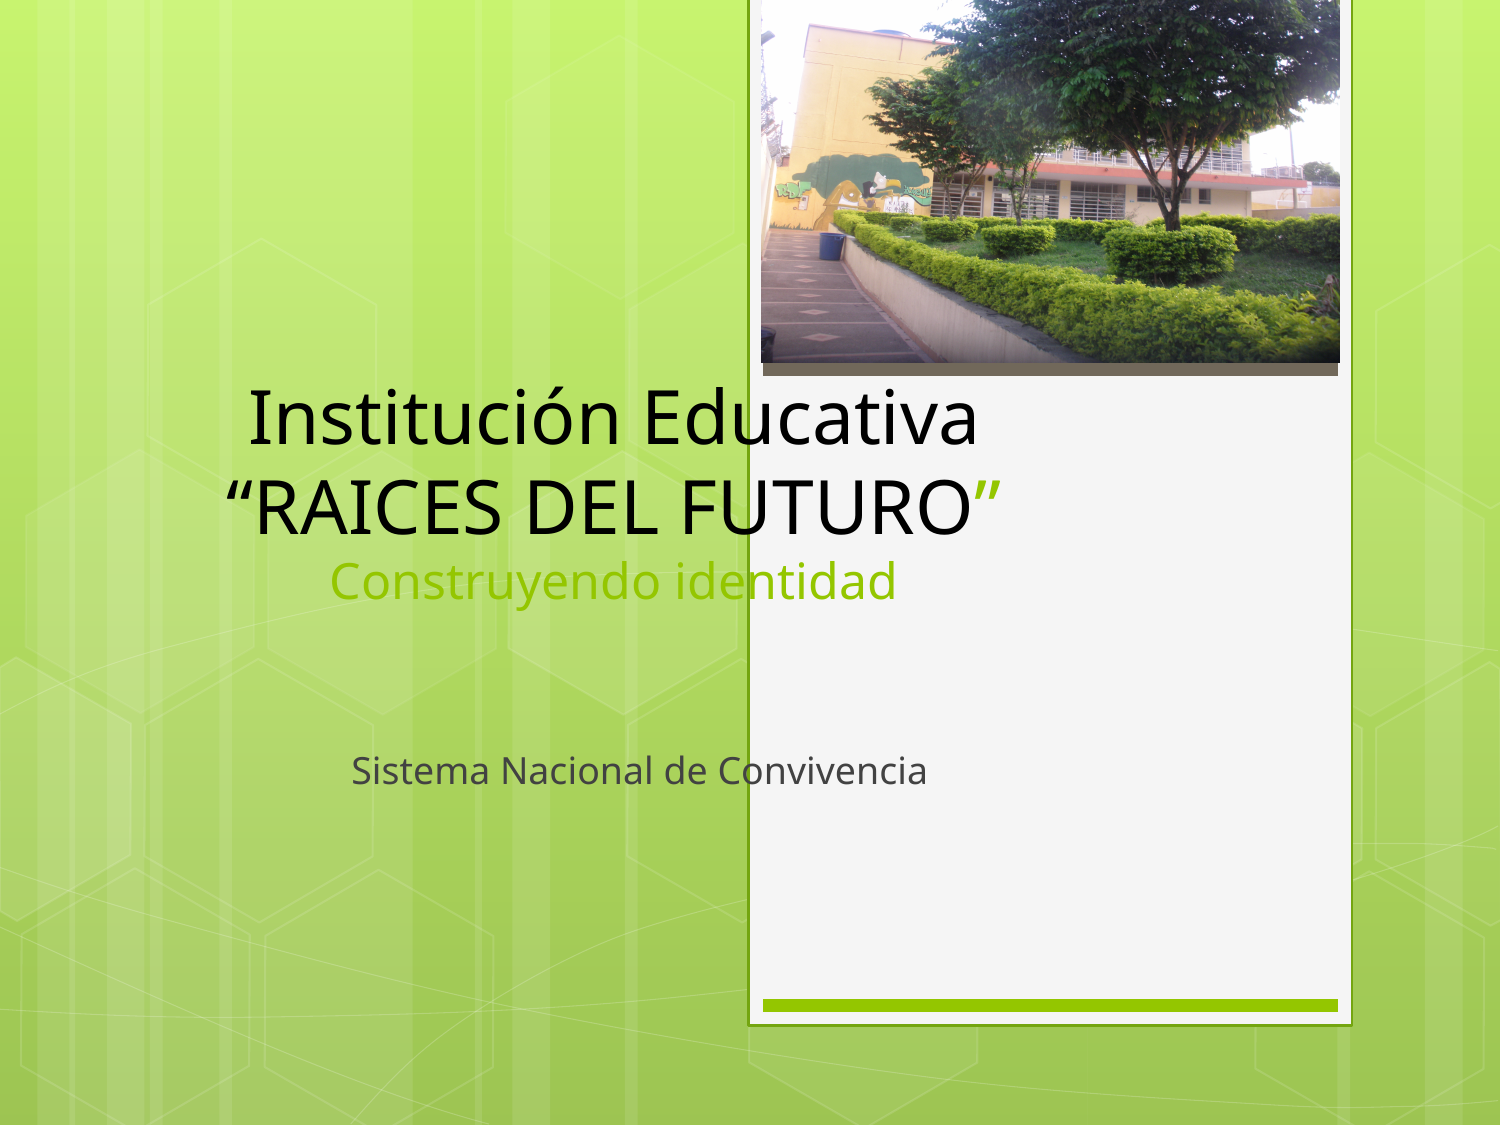

# Institución Educativa “RAICES DEL FUTURO” Construyendo identidad
Sistema Nacional de Convivencia